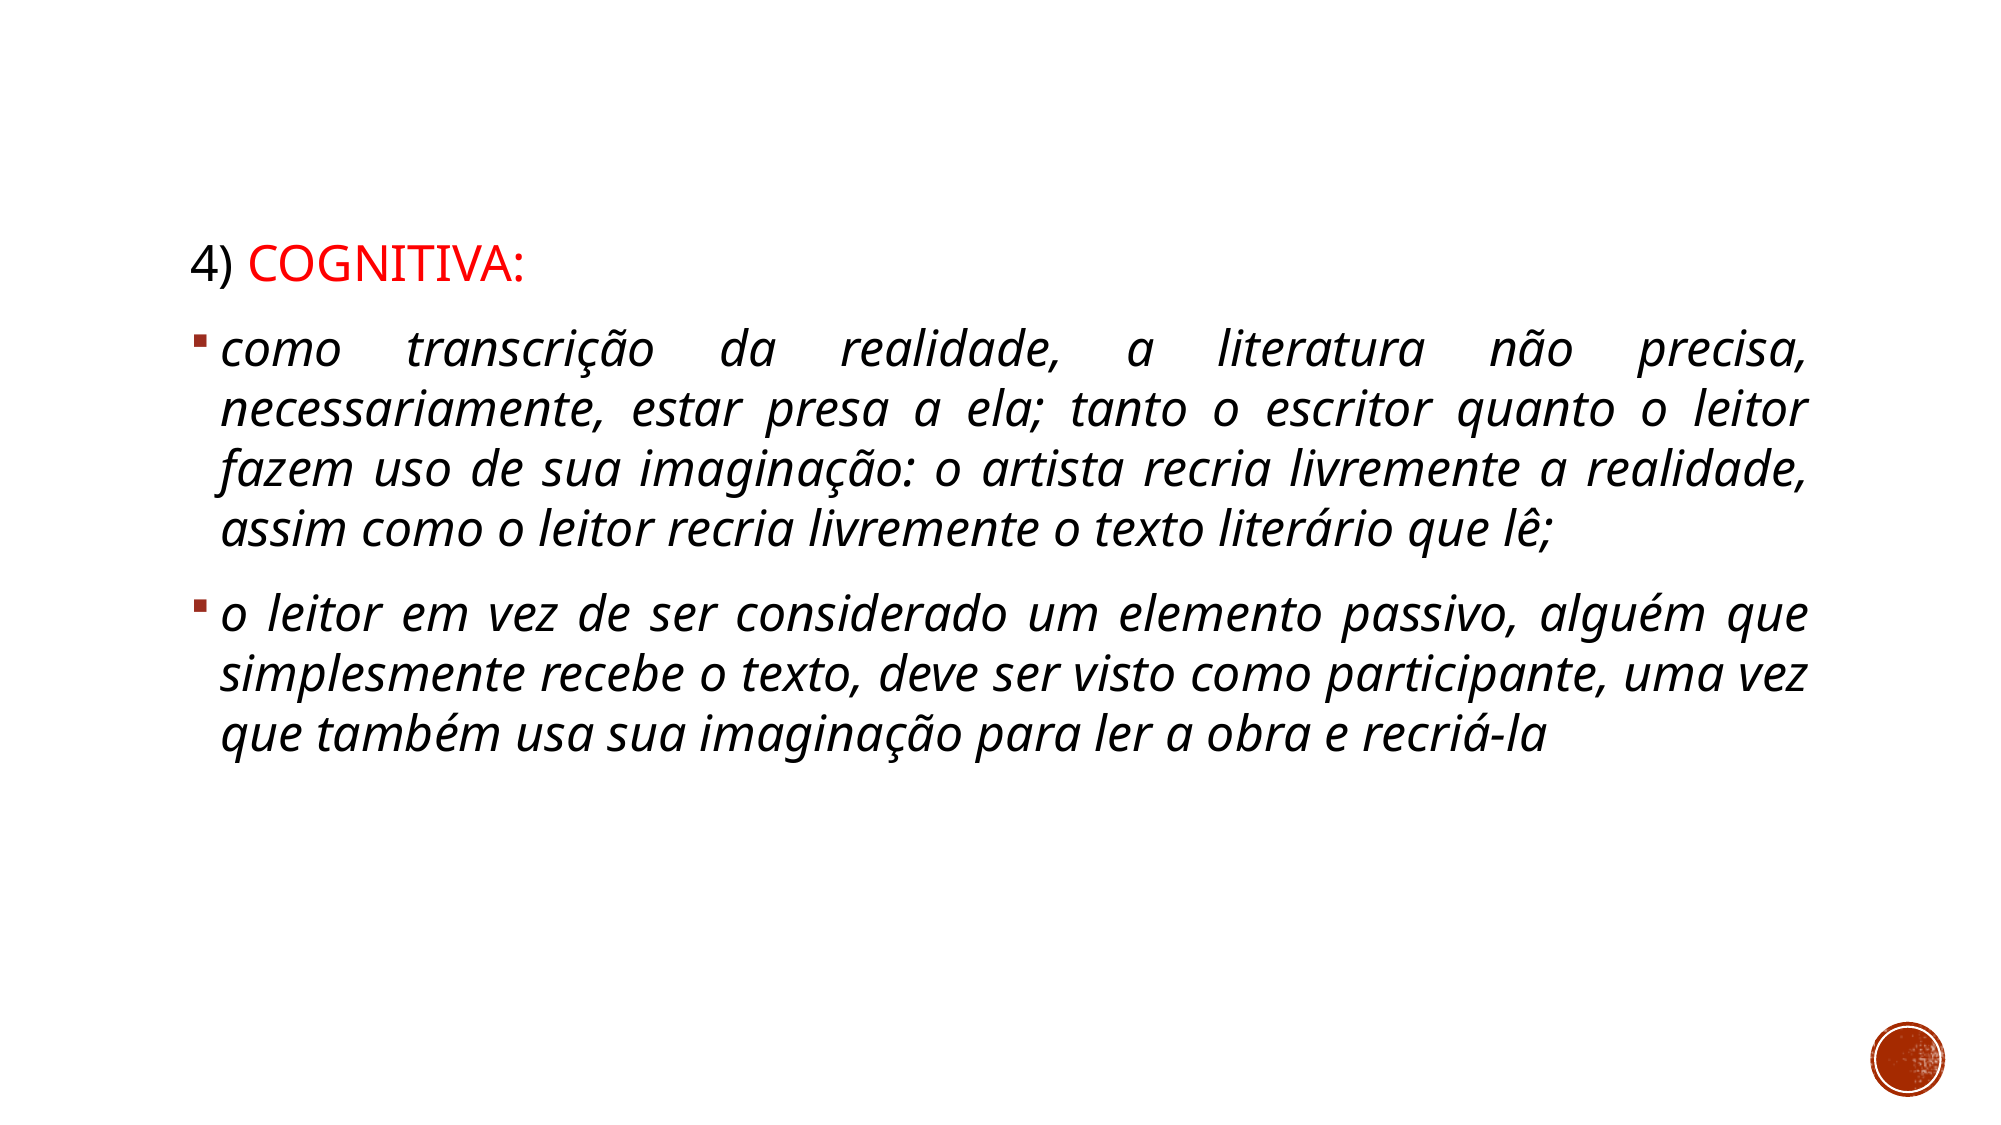

# 4) COGNITIVA:
como transcrição da realidade, a literatura não precisa, necessariamente, estar presa a ela; tanto o escritor quanto o leitor fazem uso de sua imaginação: o artista recria livremente a realidade, assim como o leitor recria livremente o texto literário que lê;
o leitor em vez de ser considerado um elemento passivo, alguém que simplesmente recebe o texto, deve ser visto como participante, uma vez que também usa sua imaginação para ler a obra e recriá-la